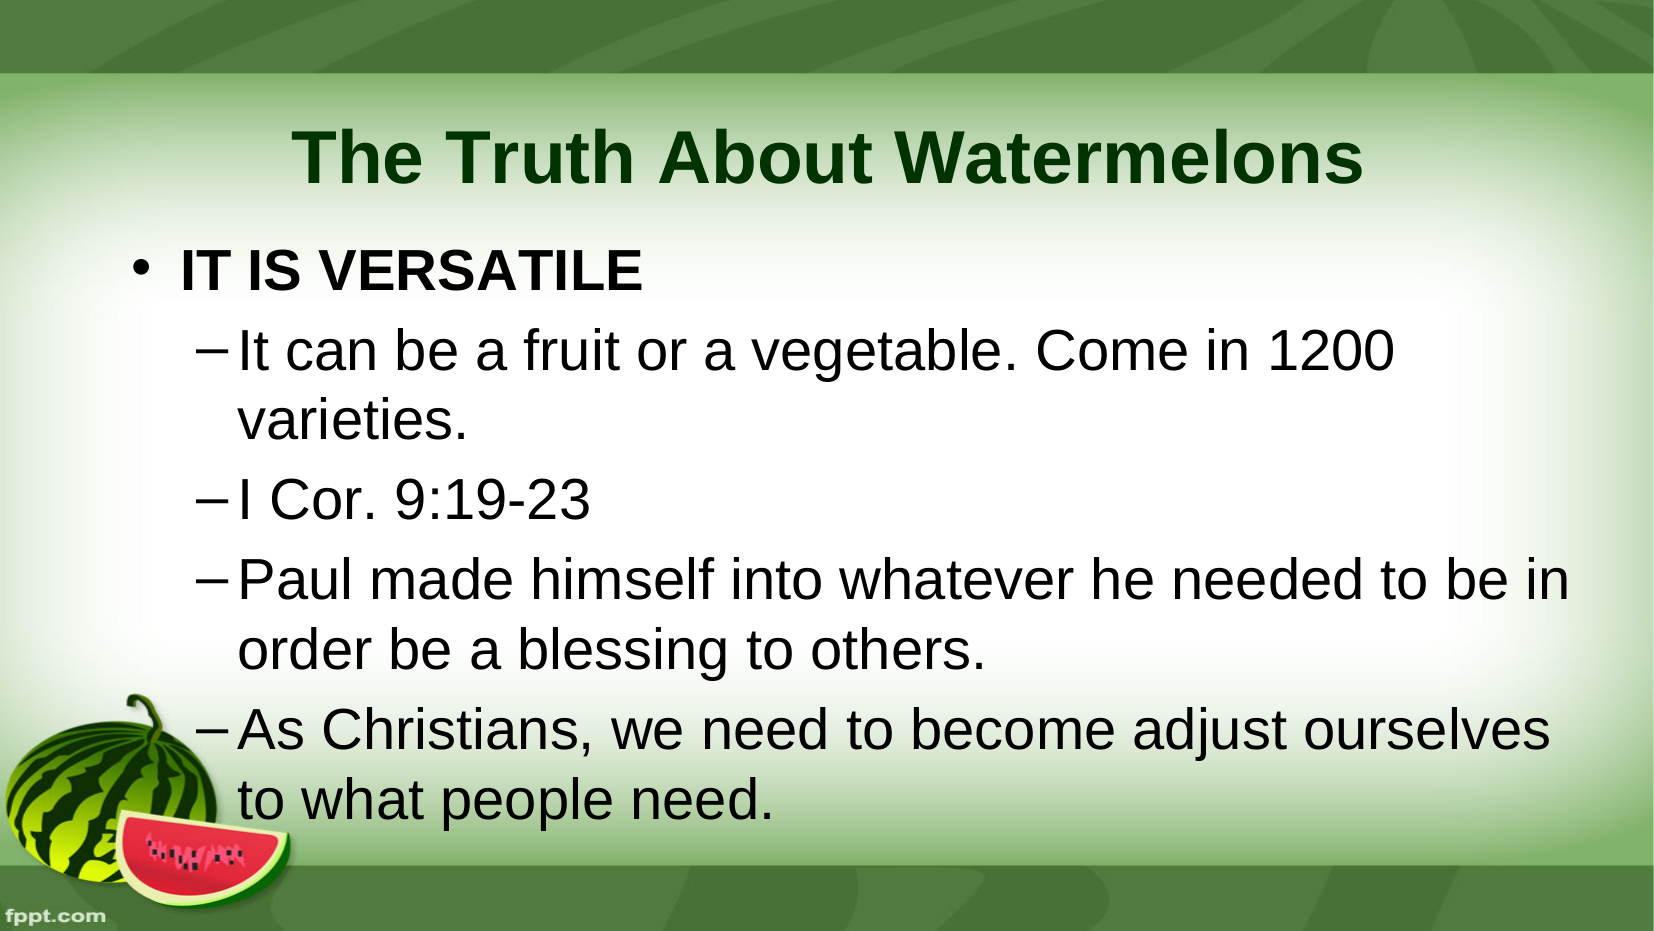

# The Truth About Watermelons
IT IS VERSATILE
It can be a fruit or a vegetable. Come in 1200 varieties.
I Cor. 9:19-23
Paul made himself into whatever he needed to be in order be a blessing to others.
As Christians, we need to become adjust ourselves to what people need.